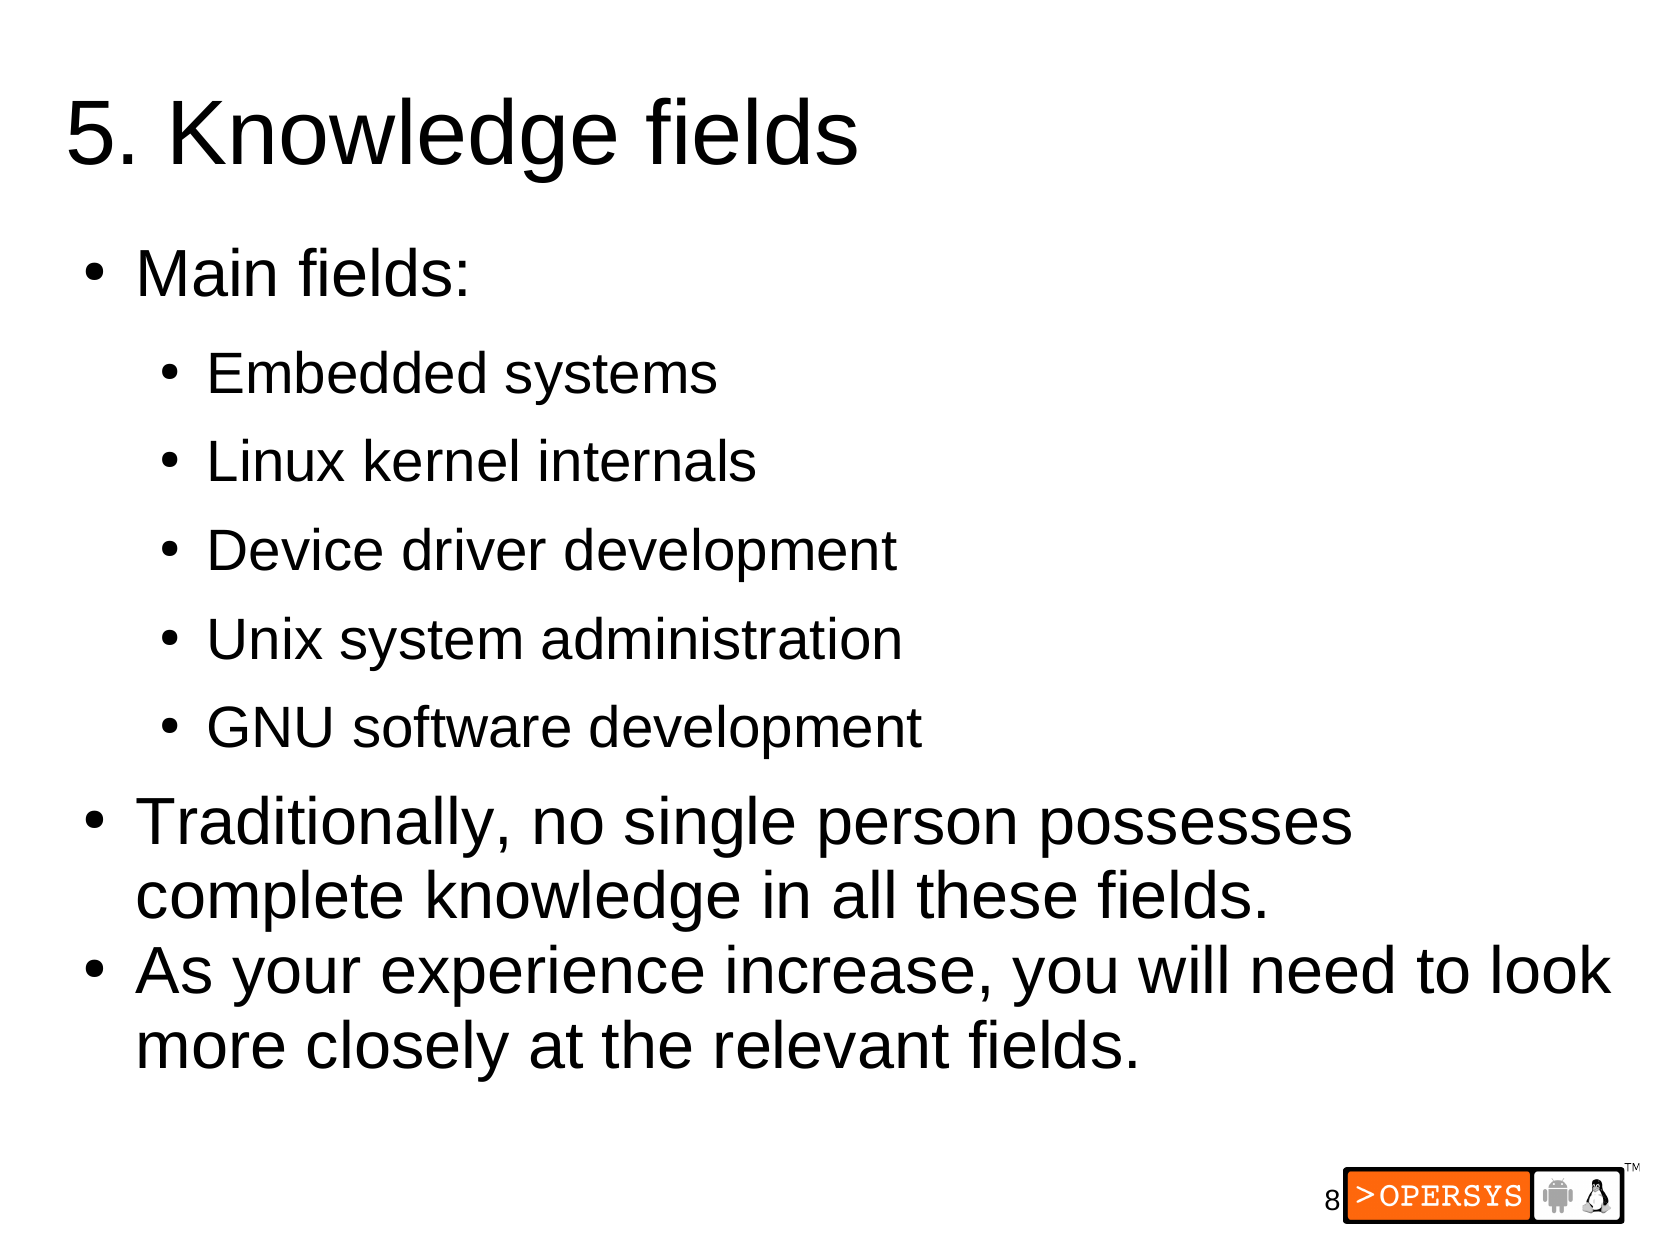

# 5. Knowledge fields
Main fields:
Embedded systems
Linux kernel internals
Device driver development
Unix system administration
GNU software development
Traditionally, no single person possesses complete knowledge in all these fields.
As your experience increase, you will need to look more closely at the relevant fields.